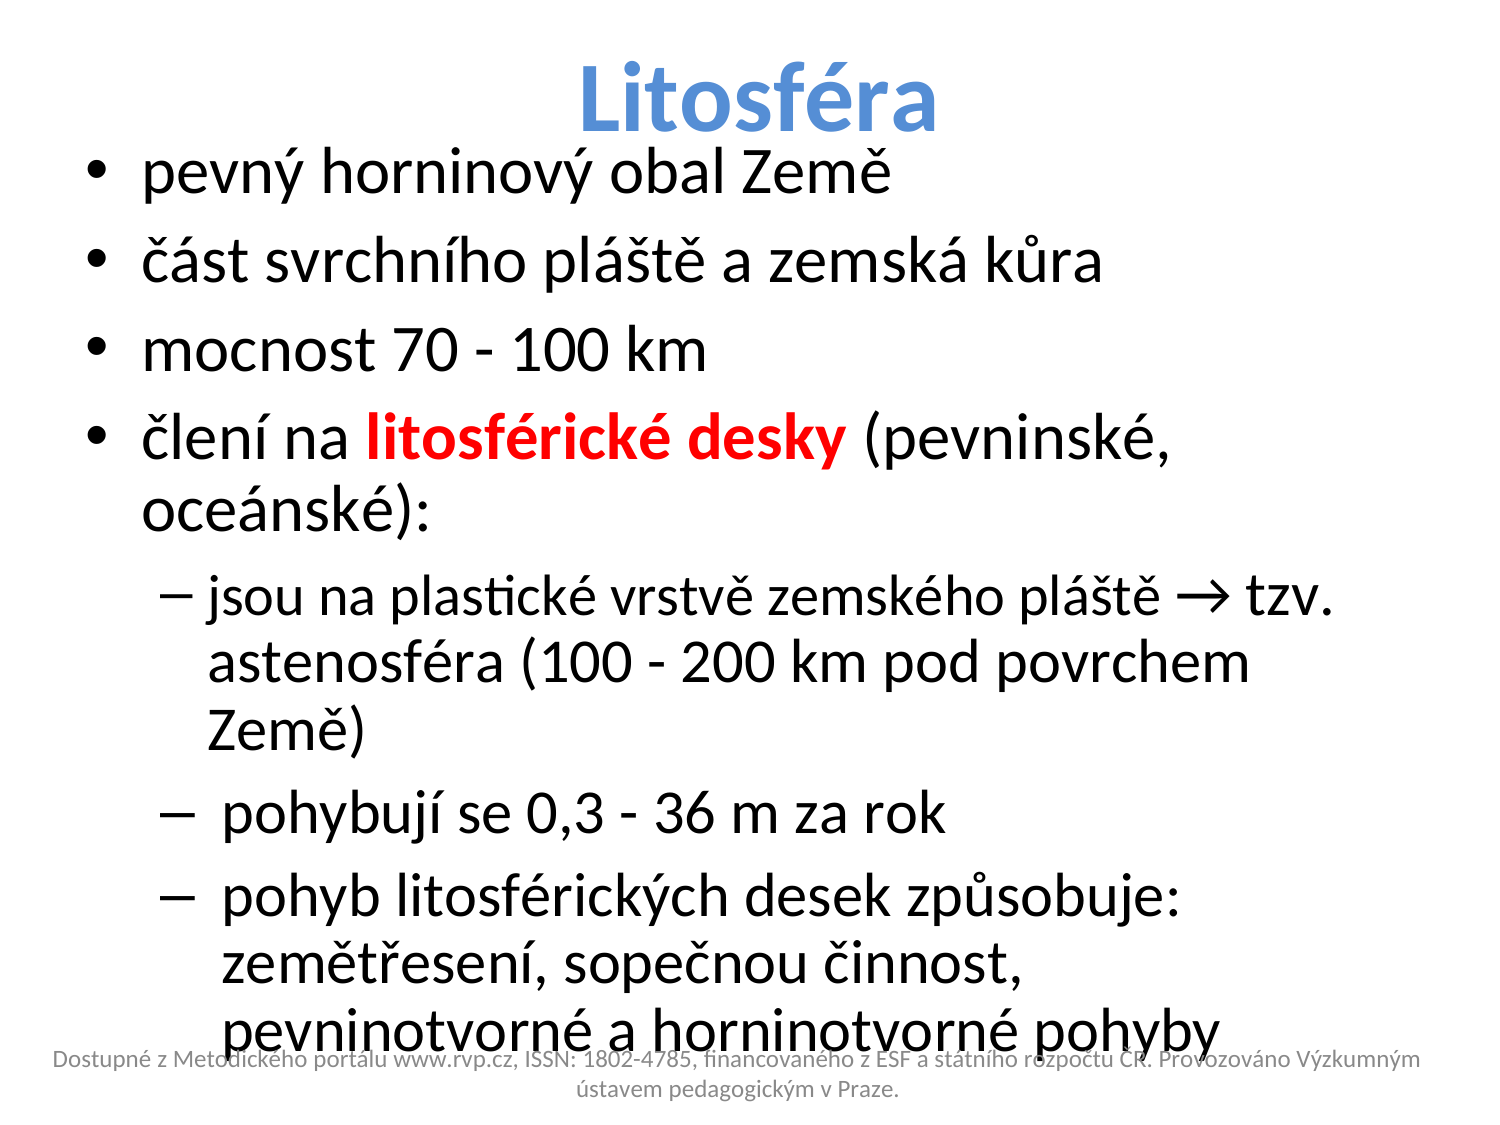

Litosféra
# pevný horninový obal Země
část svrchního pláště a zemská kůra
mocnost 70 - 100 km
člení na litosférické desky (pevninské, oceánské):
jsou na plastické vrstvě zemského pláště → tzv. astenosféra (100 - 200 km pod povrchem Země)
 pohybují se 0,3 - 36 m za rok
 pohyb litosférických desek způsobuje:
 zemětřesení, sopečnou činnost,
 pevninotvorné a horninotvorné pohyby
Dostupné z Metodického portálu www.rvp.cz, ISSN: 1802-4785, financovaného z ESF a státního rozpočtu ČR. Provozováno Výzkumným ústavem pedagogickým v Praze.